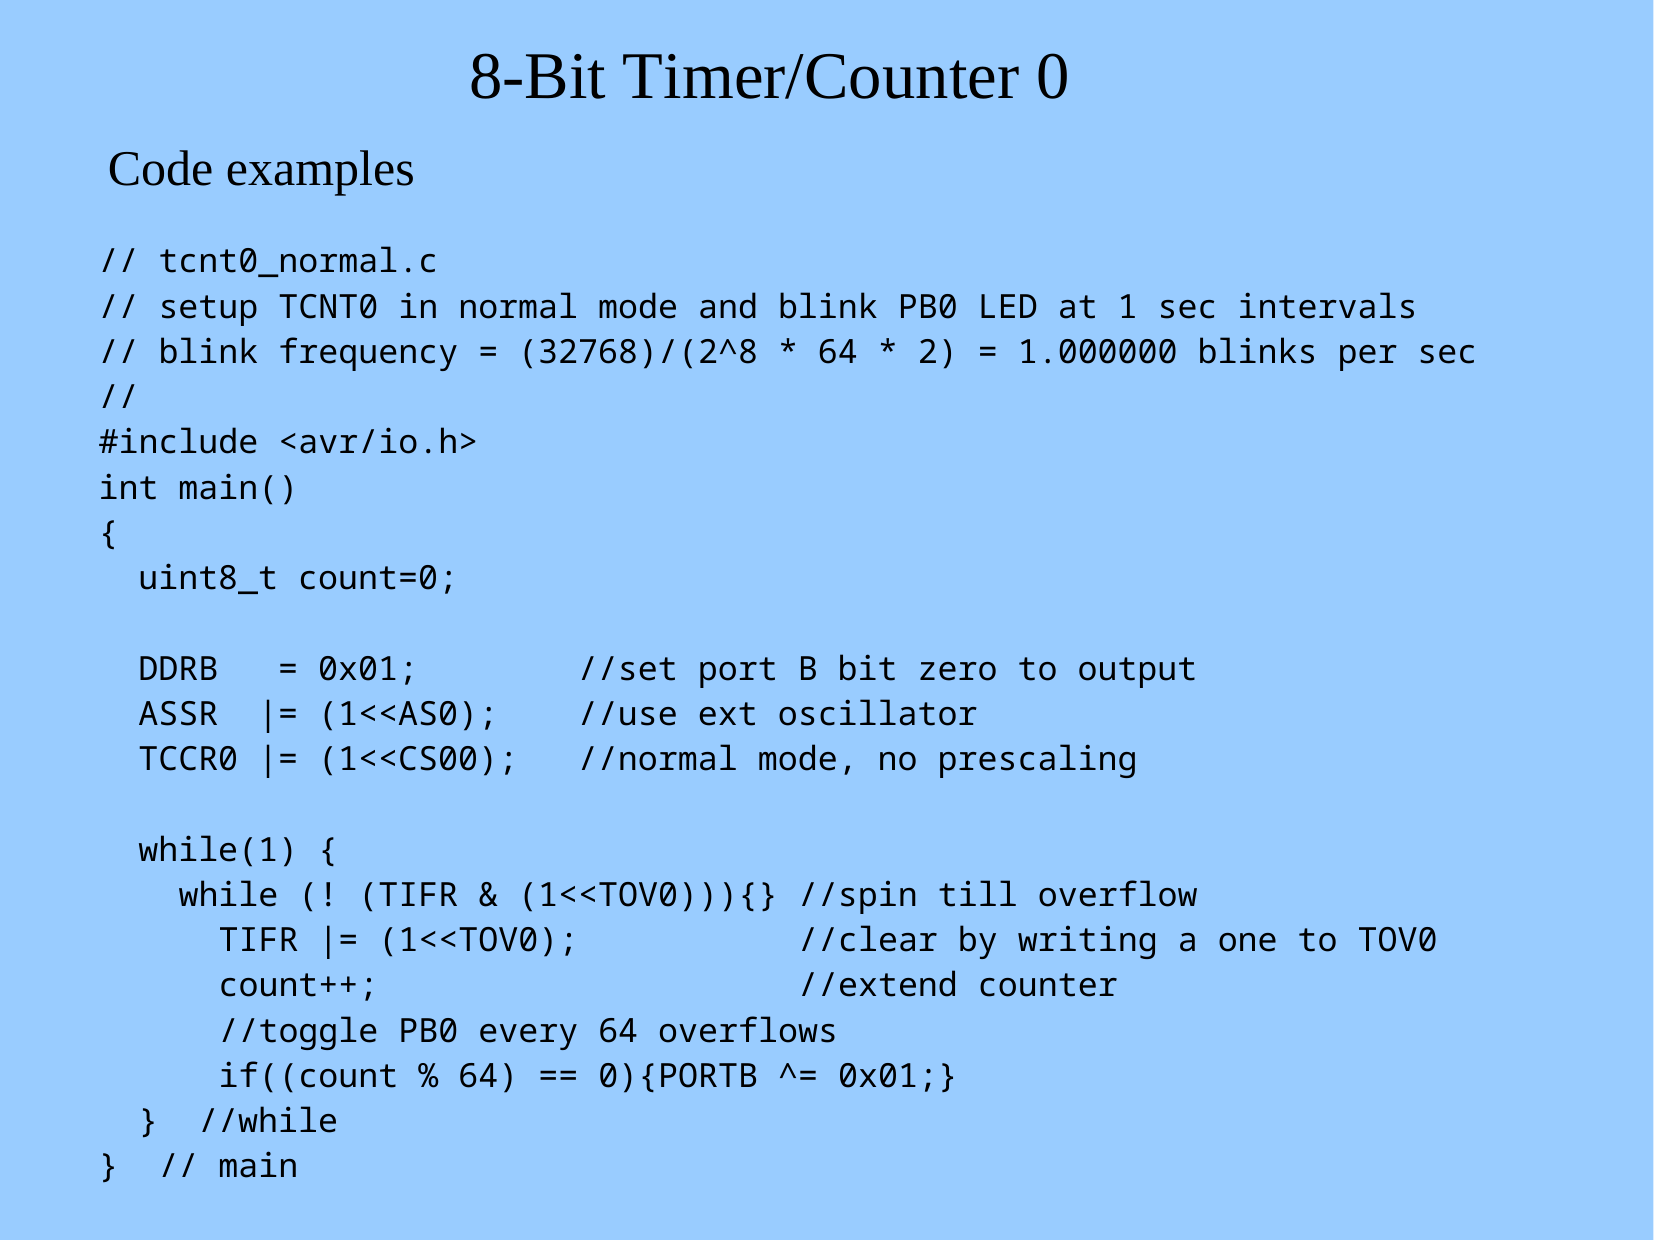

8-Bit Timer/Counter 0
Code examples
// tcnt0_normal.c
// setup TCNT0 in normal mode and blink PB0 LED at 1 sec intervals
// blink frequency = (32768)/(2^8 * 64 * 2) = 1.000000 blinks per sec
//
#include <avr/io.h>
int main()
{
 uint8_t count=0;
 DDRB = 0x01; //set port B bit zero to output
 ASSR |= (1<<AS0); //use ext oscillator
 TCCR0 |= (1<<CS00); //normal mode, no prescaling
 while(1) {
 while (! (TIFR & (1<<TOV0))){} //spin till overflow
 TIFR |= (1<<TOV0); //clear by writing a one to TOV0
 count++; //extend counter
 //toggle PB0 every 64 overflows
 if((count % 64) == 0){PORTB ^= 0x01;}
 } //while
} // main